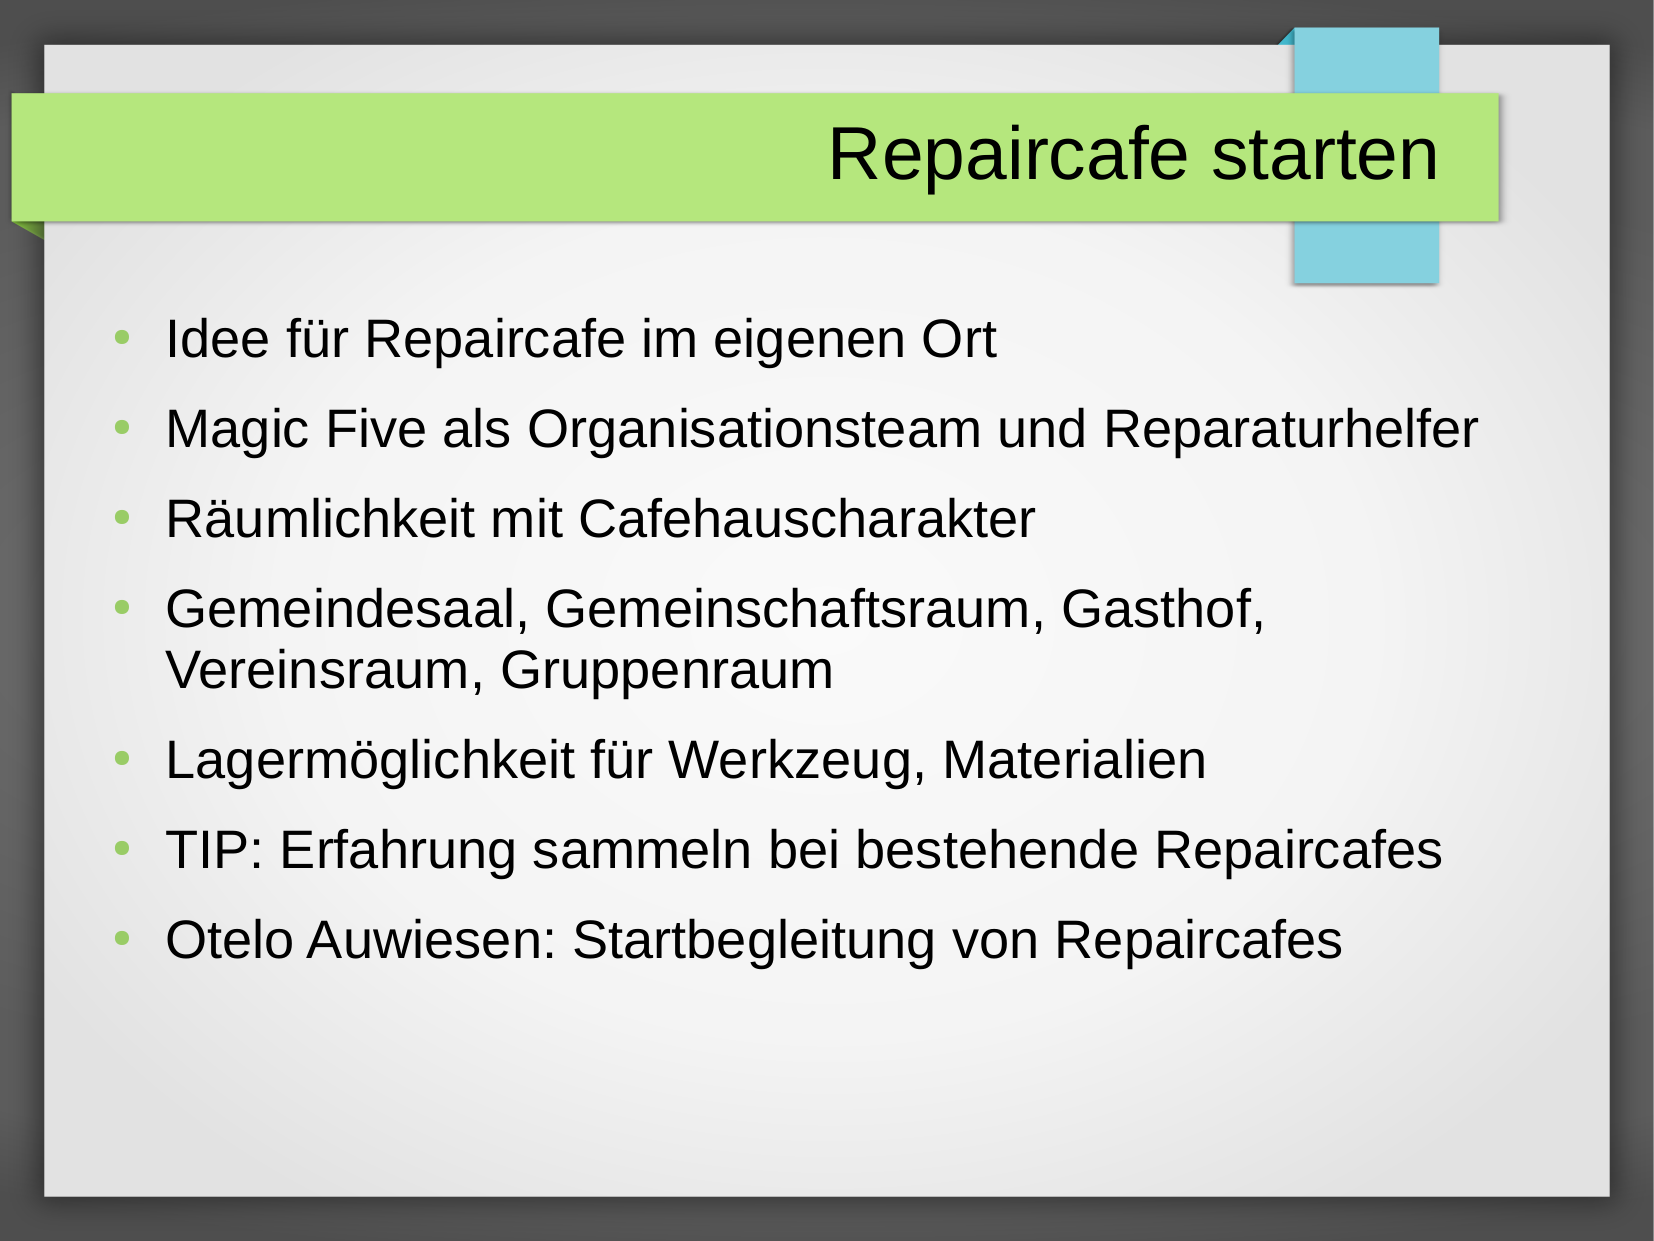

# Repaircafe starten
Idee für Repaircafe im eigenen Ort
Magic Five als Organisationsteam und Reparaturhelfer
Räumlichkeit mit Cafehauscharakter
Gemeindesaal, Gemeinschaftsraum, Gasthof, Vereinsraum, Gruppenraum
Lagermöglichkeit für Werkzeug, Materialien
TIP: Erfahrung sammeln bei bestehende Repaircafes
Otelo Auwiesen: Startbegleitung von Repaircafes